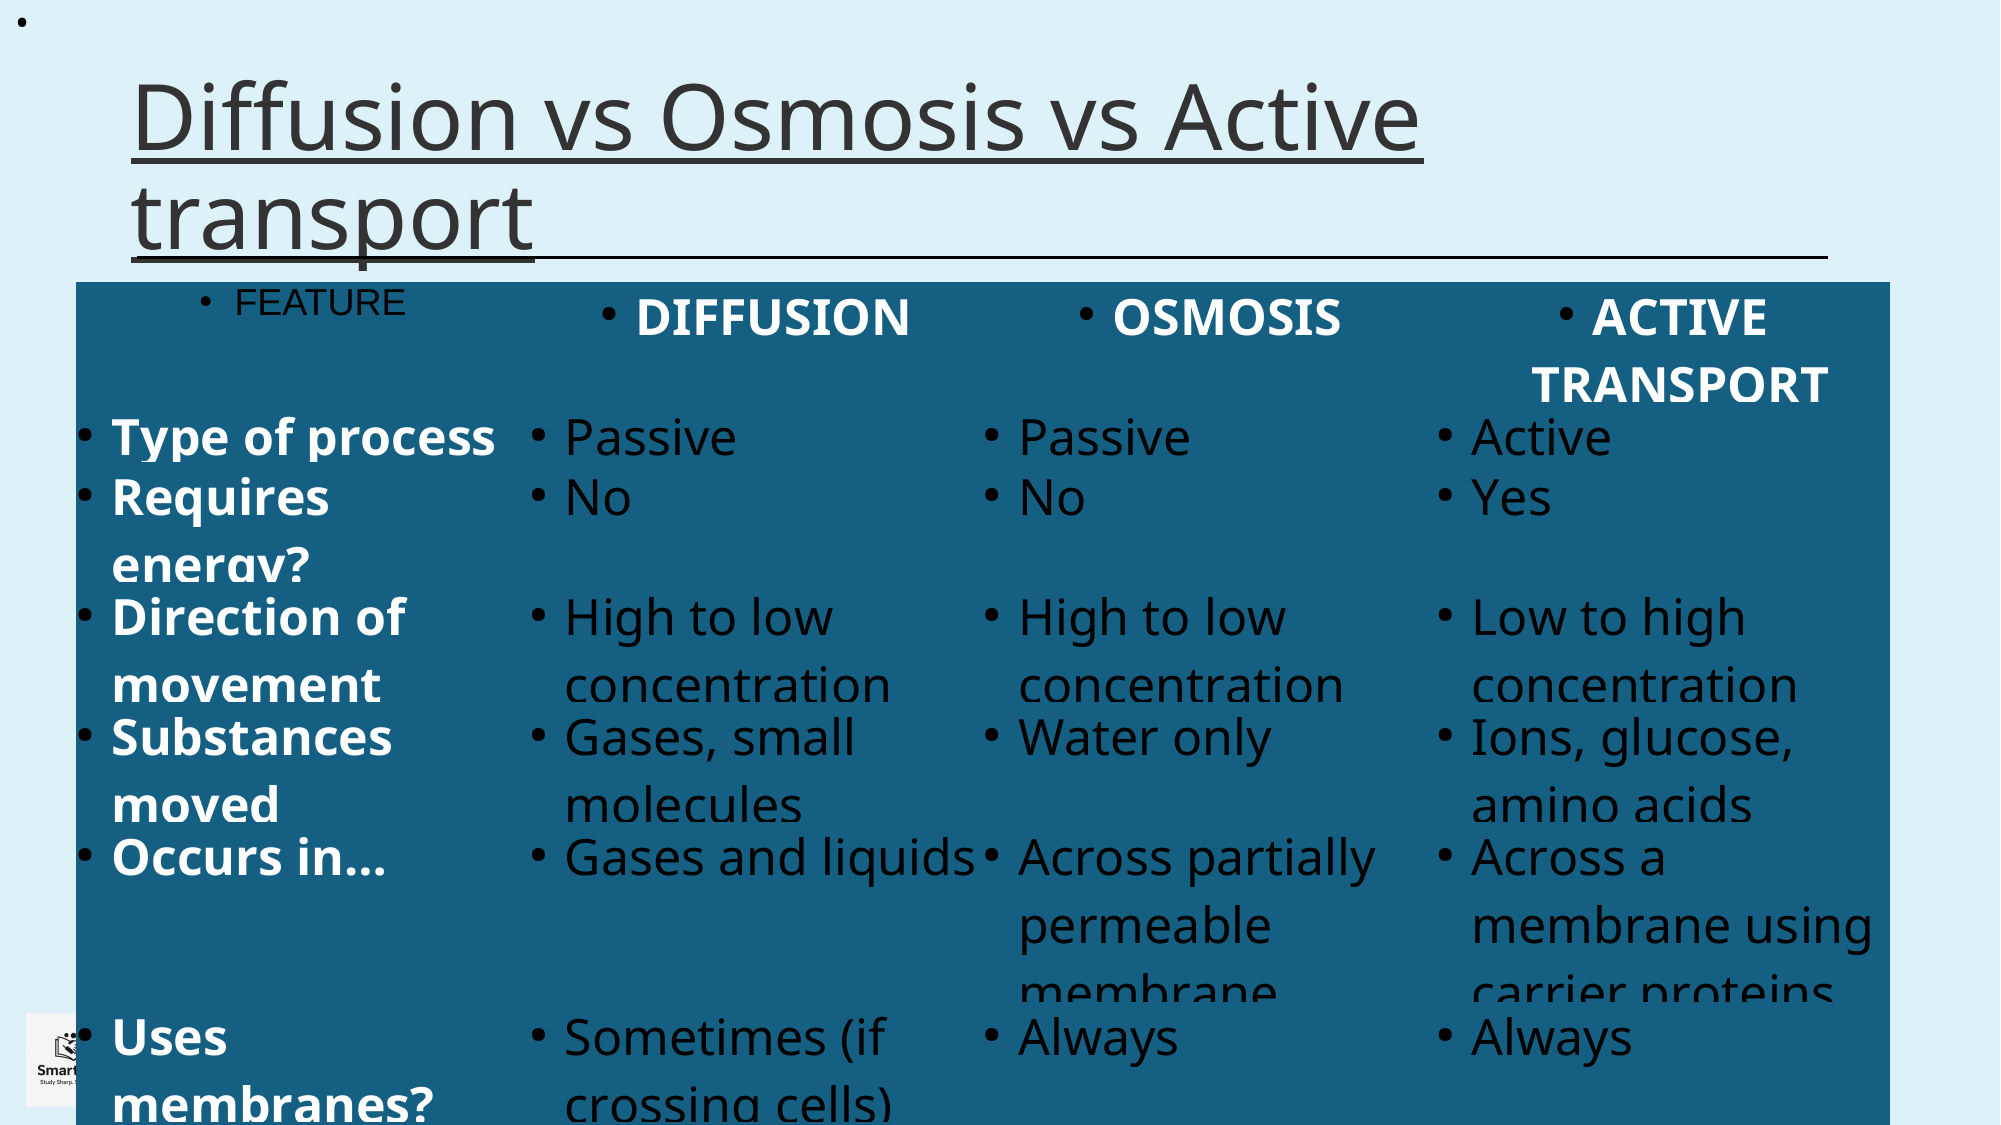

"Therapeutic cloning = NO rejection! Same DNA = happy immune system."
# Diffusion vs Osmosis vs Active transport
| FEATURE | DIFFUSION | OSMOSIS | ACTIVE TRANSPORT |
| --- | --- | --- | --- |
| Type of process | Passive | Passive | Active |
| Requires energy? | No | No | Yes |
| Direction of movement | High to low concentration | High to low concentration | Low to high concentration |
| Substances moved | Gases, small molecules | Water only | Ions, glucose, amino acids |
| Occurs in… | Gases and liquids | Across partially permeable membrane | Across a membrane using carrier proteins |
| Uses membranes? | Sometimes (if crossing cells) | Always | Always |
| Examples | Oxygen diffused into blood from alveoli | Water Into root hair cells from soil | Glucose absorbed from gut into blood |